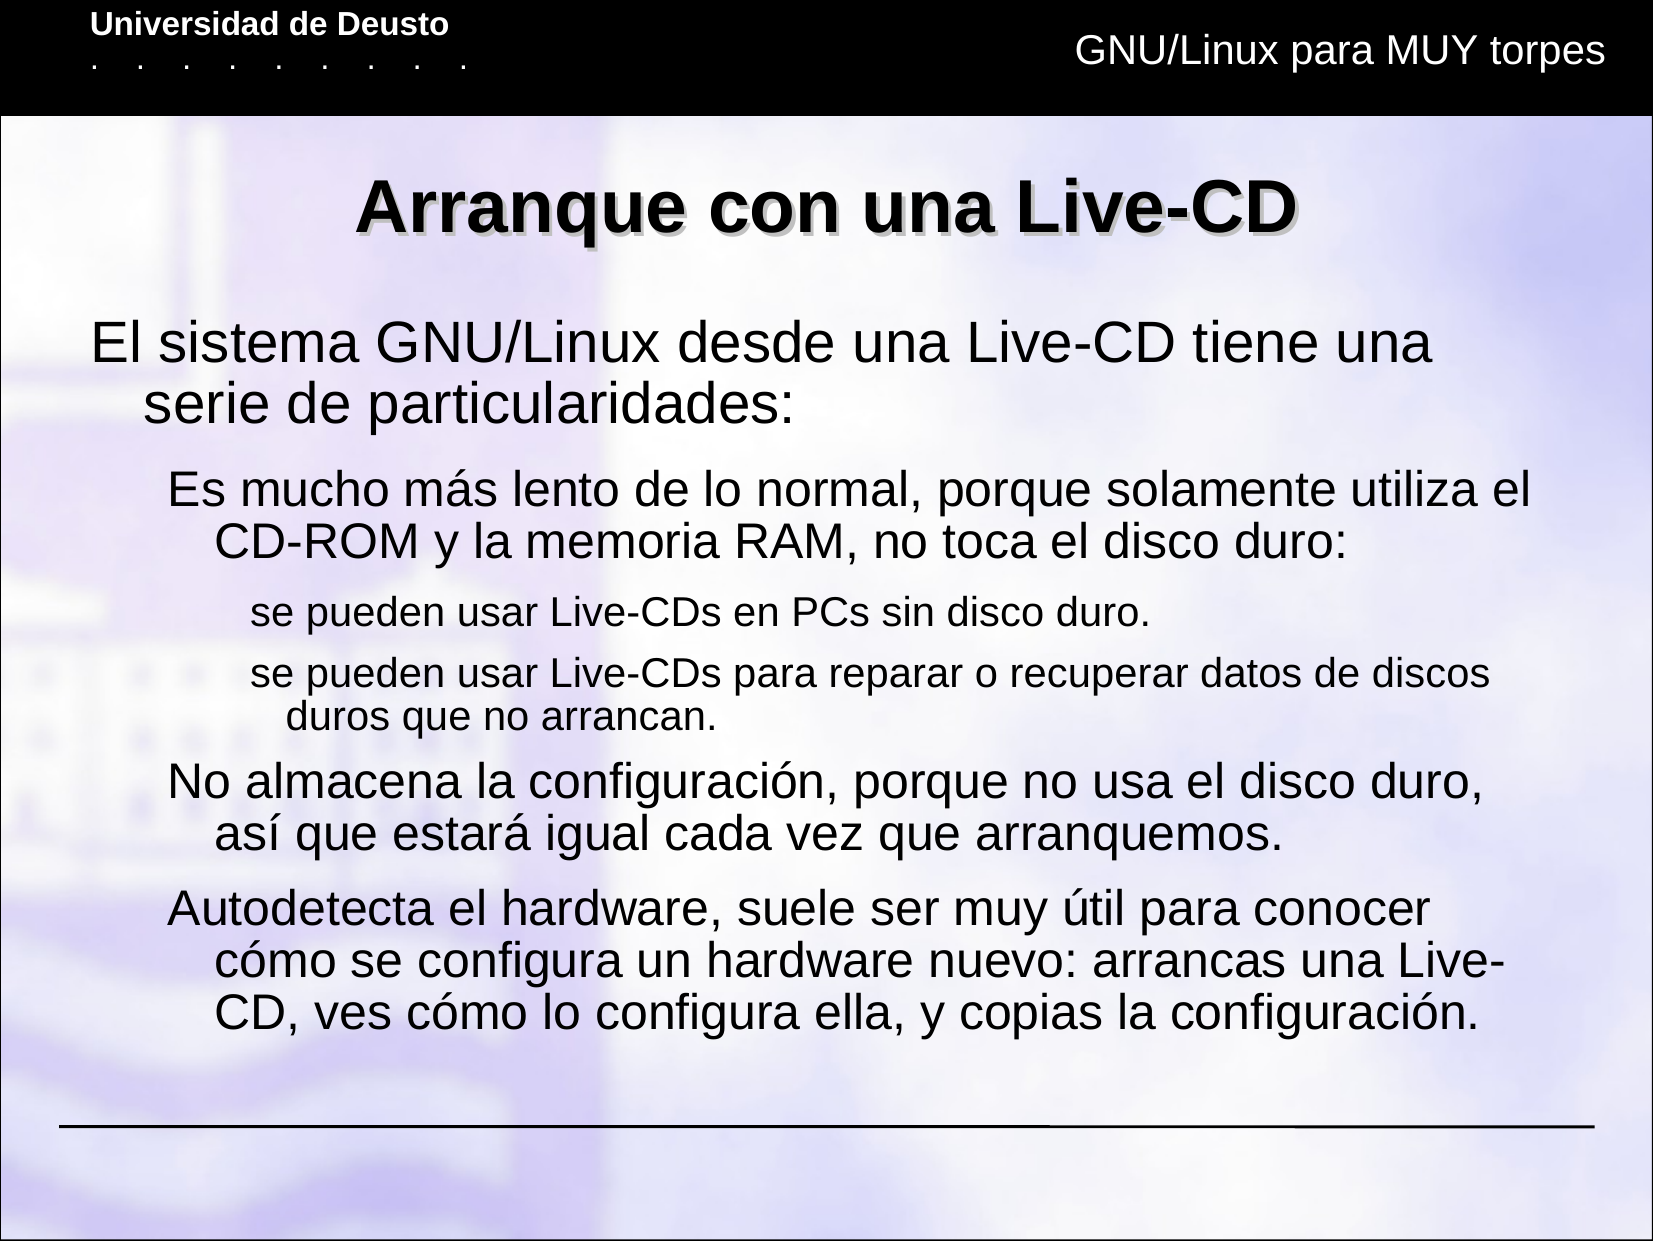

# Arranque con una Live-CD
El sistema GNU/Linux desde una Live-CD tiene una serie de particularidades:
Es mucho más lento de lo normal, porque solamente utiliza el CD-ROM y la memoria RAM, no toca el disco duro:
se pueden usar Live-CDs en PCs sin disco duro.
se pueden usar Live-CDs para reparar o recuperar datos de discos duros que no arrancan.
No almacena la configuración, porque no usa el disco duro, así que estará igual cada vez que arranquemos.
Autodetecta el hardware, suele ser muy útil para conocer cómo se configura un hardware nuevo: arrancas una Live-CD, ves cómo lo configura ella, y copias la configuración.